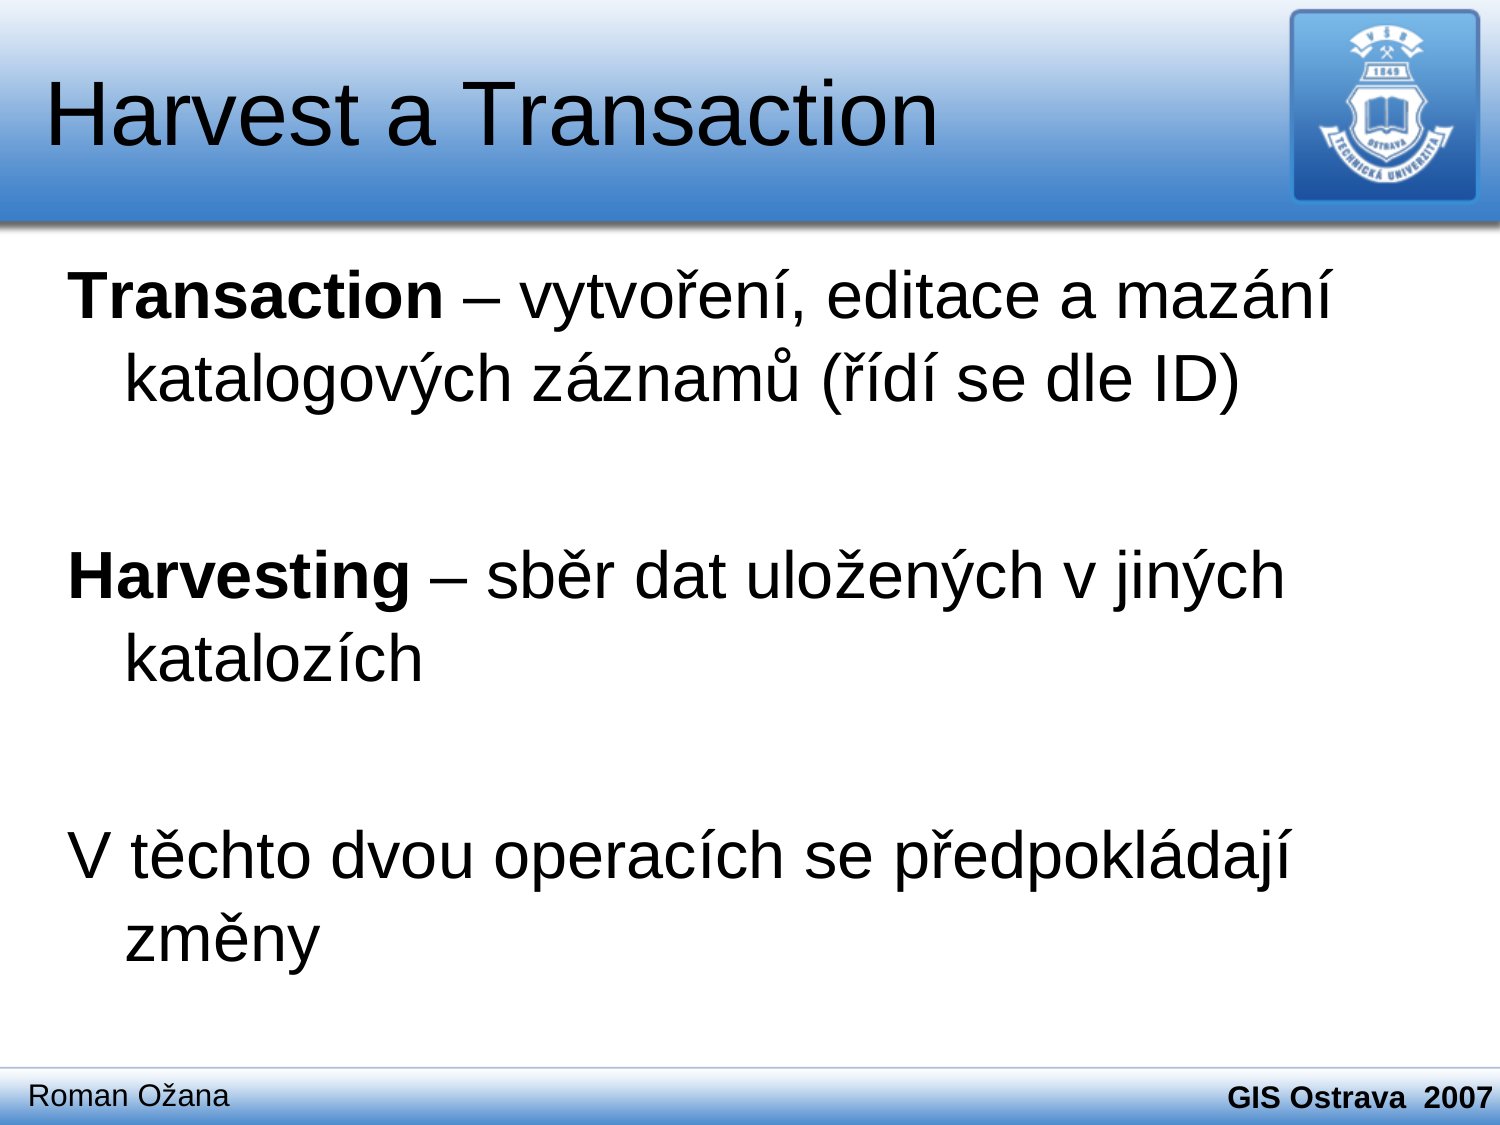

# Harvest a Transaction
Transaction – vytvoření, editace a mazání katalogových záznamů (řídí se dle ID)
Harvesting – sběr dat uložených v jiných katalozích
V těchto dvou operacích se předpokládají změny